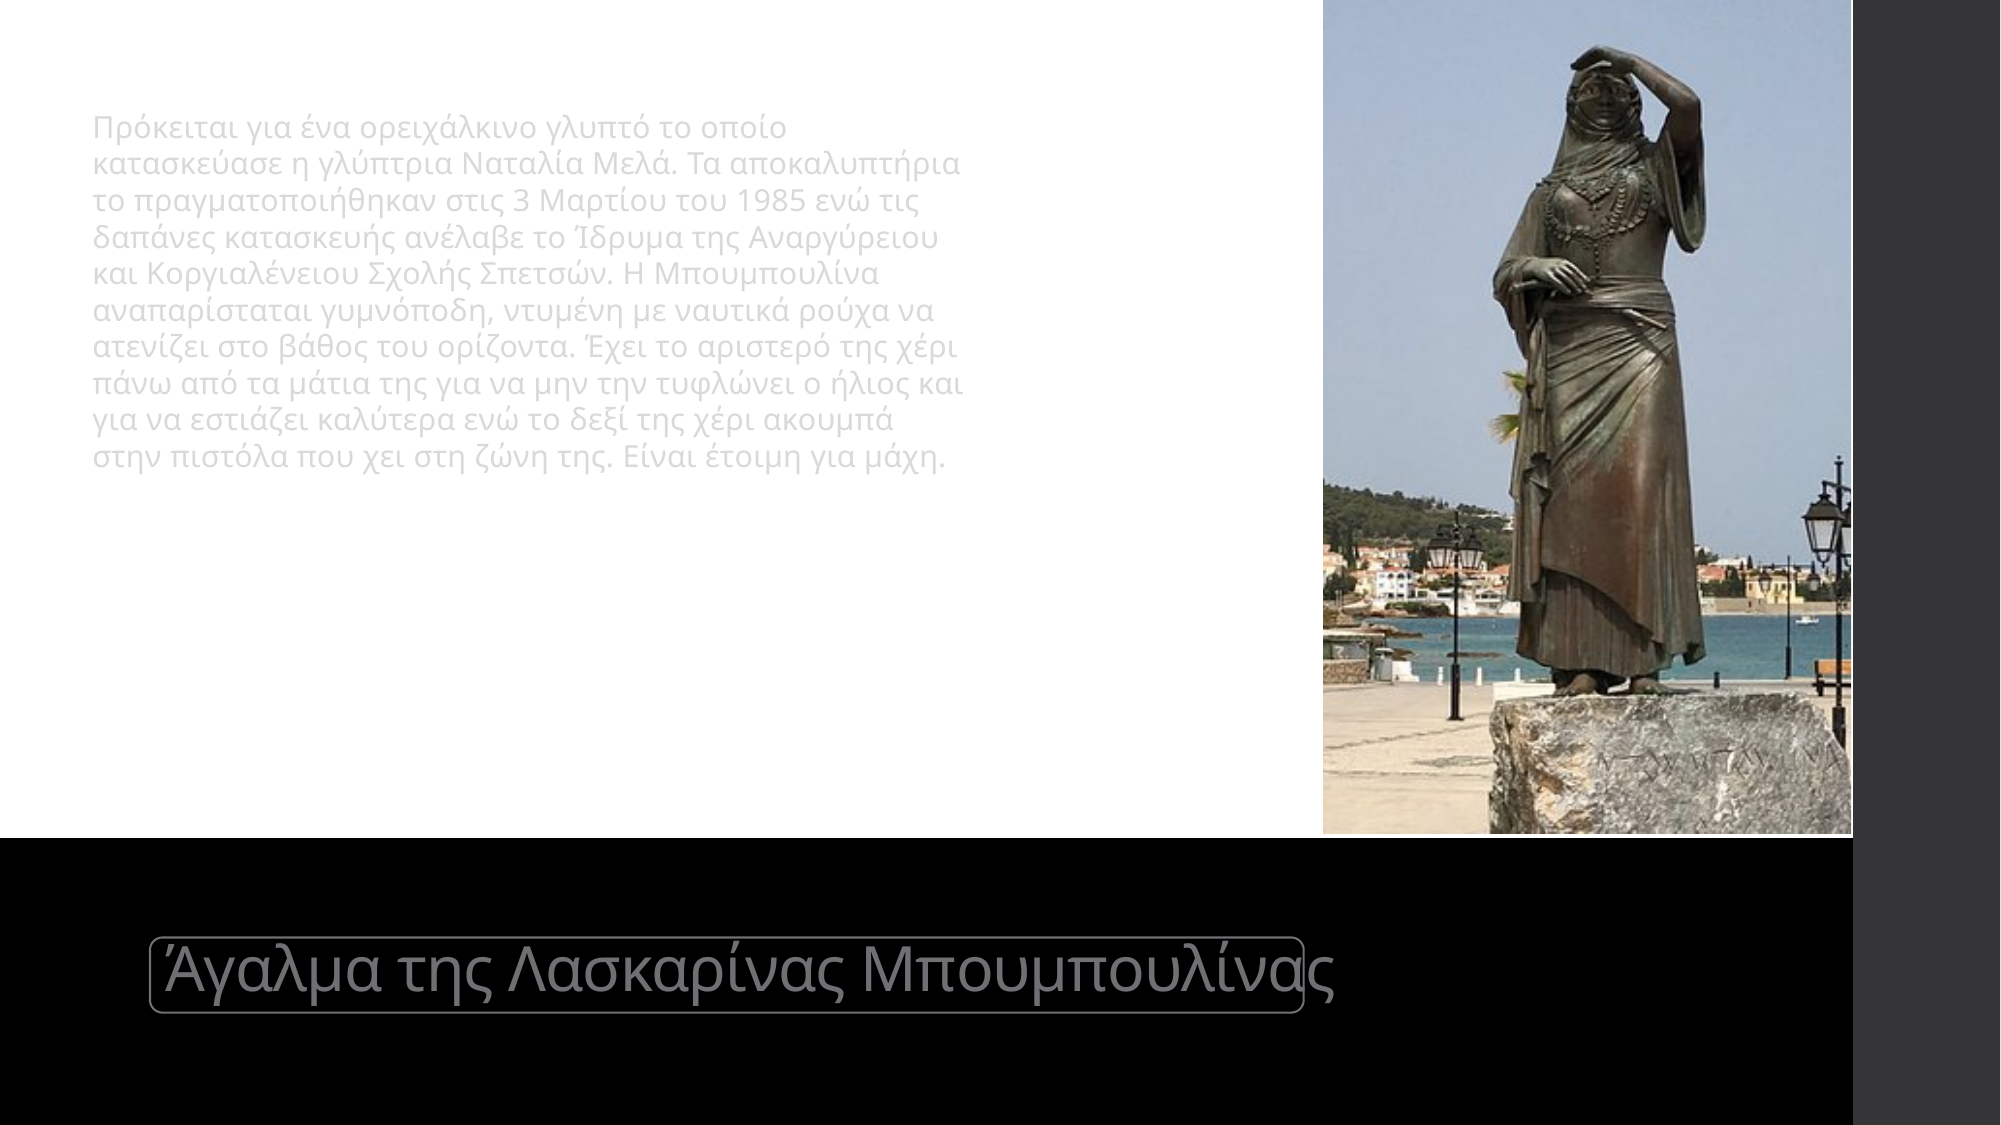

Πρόκειται για ένα ορειχάλκινο γλυπτό το οποίο κατασκεύασε η γλύπτρια Ναταλία Μελά. Τα αποκαλυπτήρια το πραγματοποιήθηκαν στις 3 Μαρτίου του 1985 ενώ τις δαπάνες κατασκευής ανέλαβε το Ίδρυμα της Αναργύρειου και Κοργιαλένειου Σχολής Σπετσών. Η Μπουμπουλίνα αναπαρίσταται γυμνόποδη, ντυμένη με ναυτικά ρούχα να ατενίζει στο βάθος του ορίζοντα. Έχει το αριστερό της χέρι πάνω από τα μάτια της για να μην την τυφλώνει ο ήλιος και για να εστιάζει καλύτερα ενώ το δεξί της χέρι ακουμπά στην πιστόλα που χει στη ζώνη της. Είναι έτοιμη για μάχη.
# Άγαλμα της Λασκαρίνας Μπουμπουλίνας